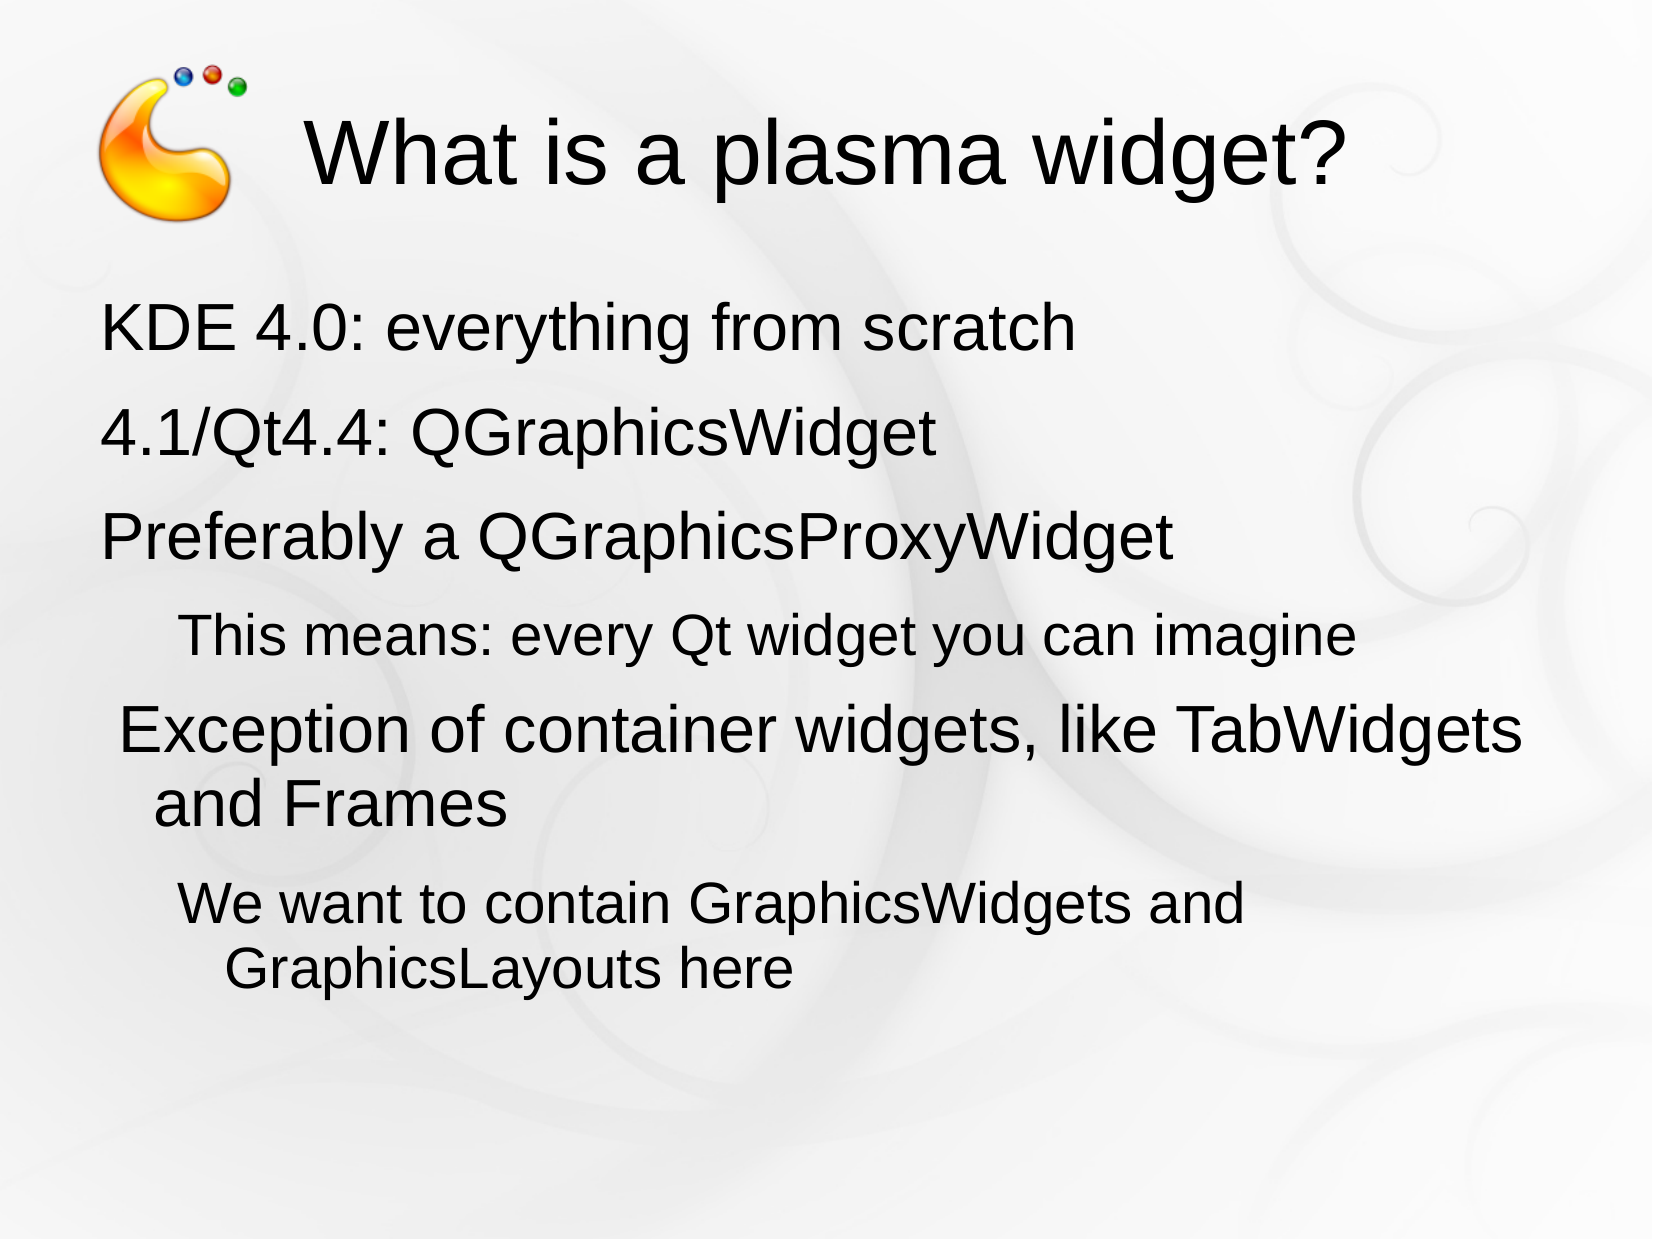

# What is a plasma widget?
KDE 4.0: everything from scratch
4.1/Qt4.4: QGraphicsWidget
Preferably a QGraphicsProxyWidget
This means: every Qt widget you can imagine
 Exception of container widgets, like TabWidgets and Frames
We want to contain GraphicsWidgets and GraphicsLayouts here